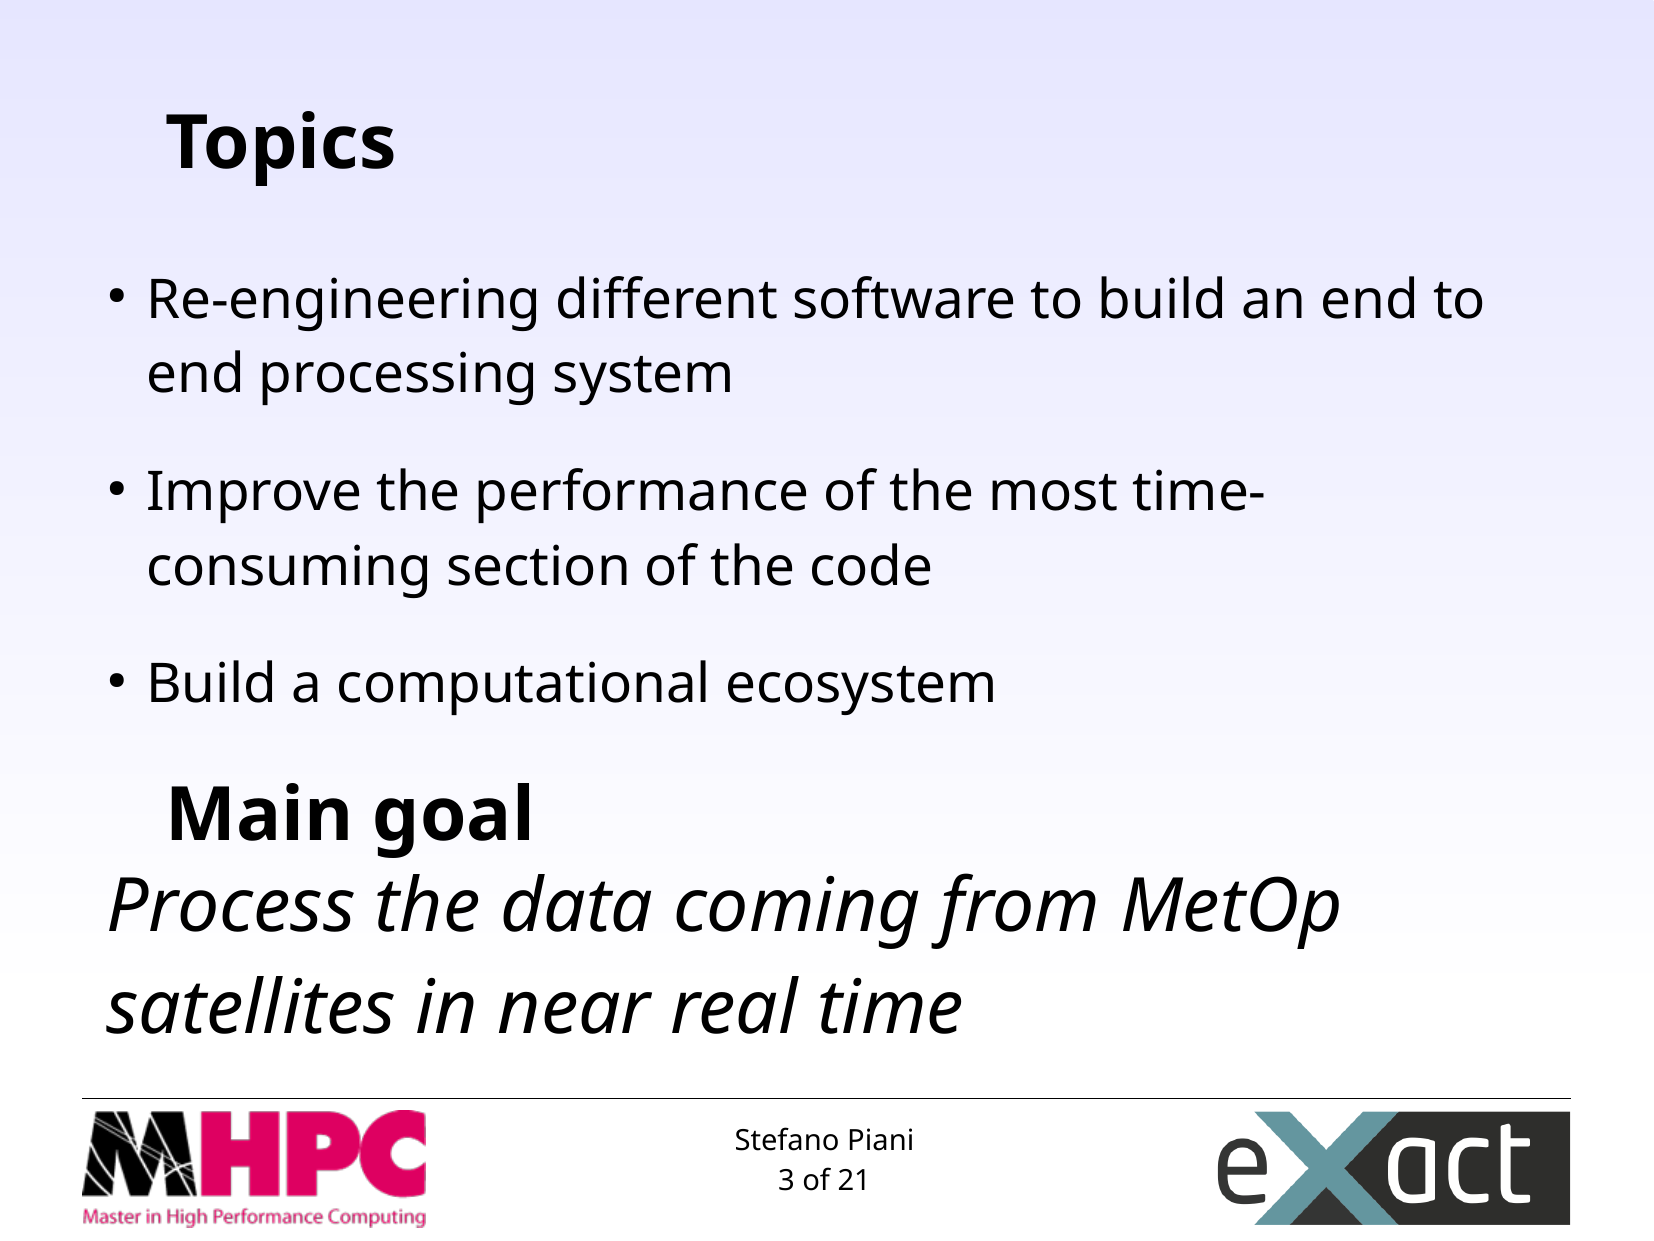

# Topics
Re-engineering different software to build an end to end processing system
Improve the performance of the most time-consuming section of the code
Build a computational ecosystem
Main goal
Process the data coming from MetOp satellites in near real time
3